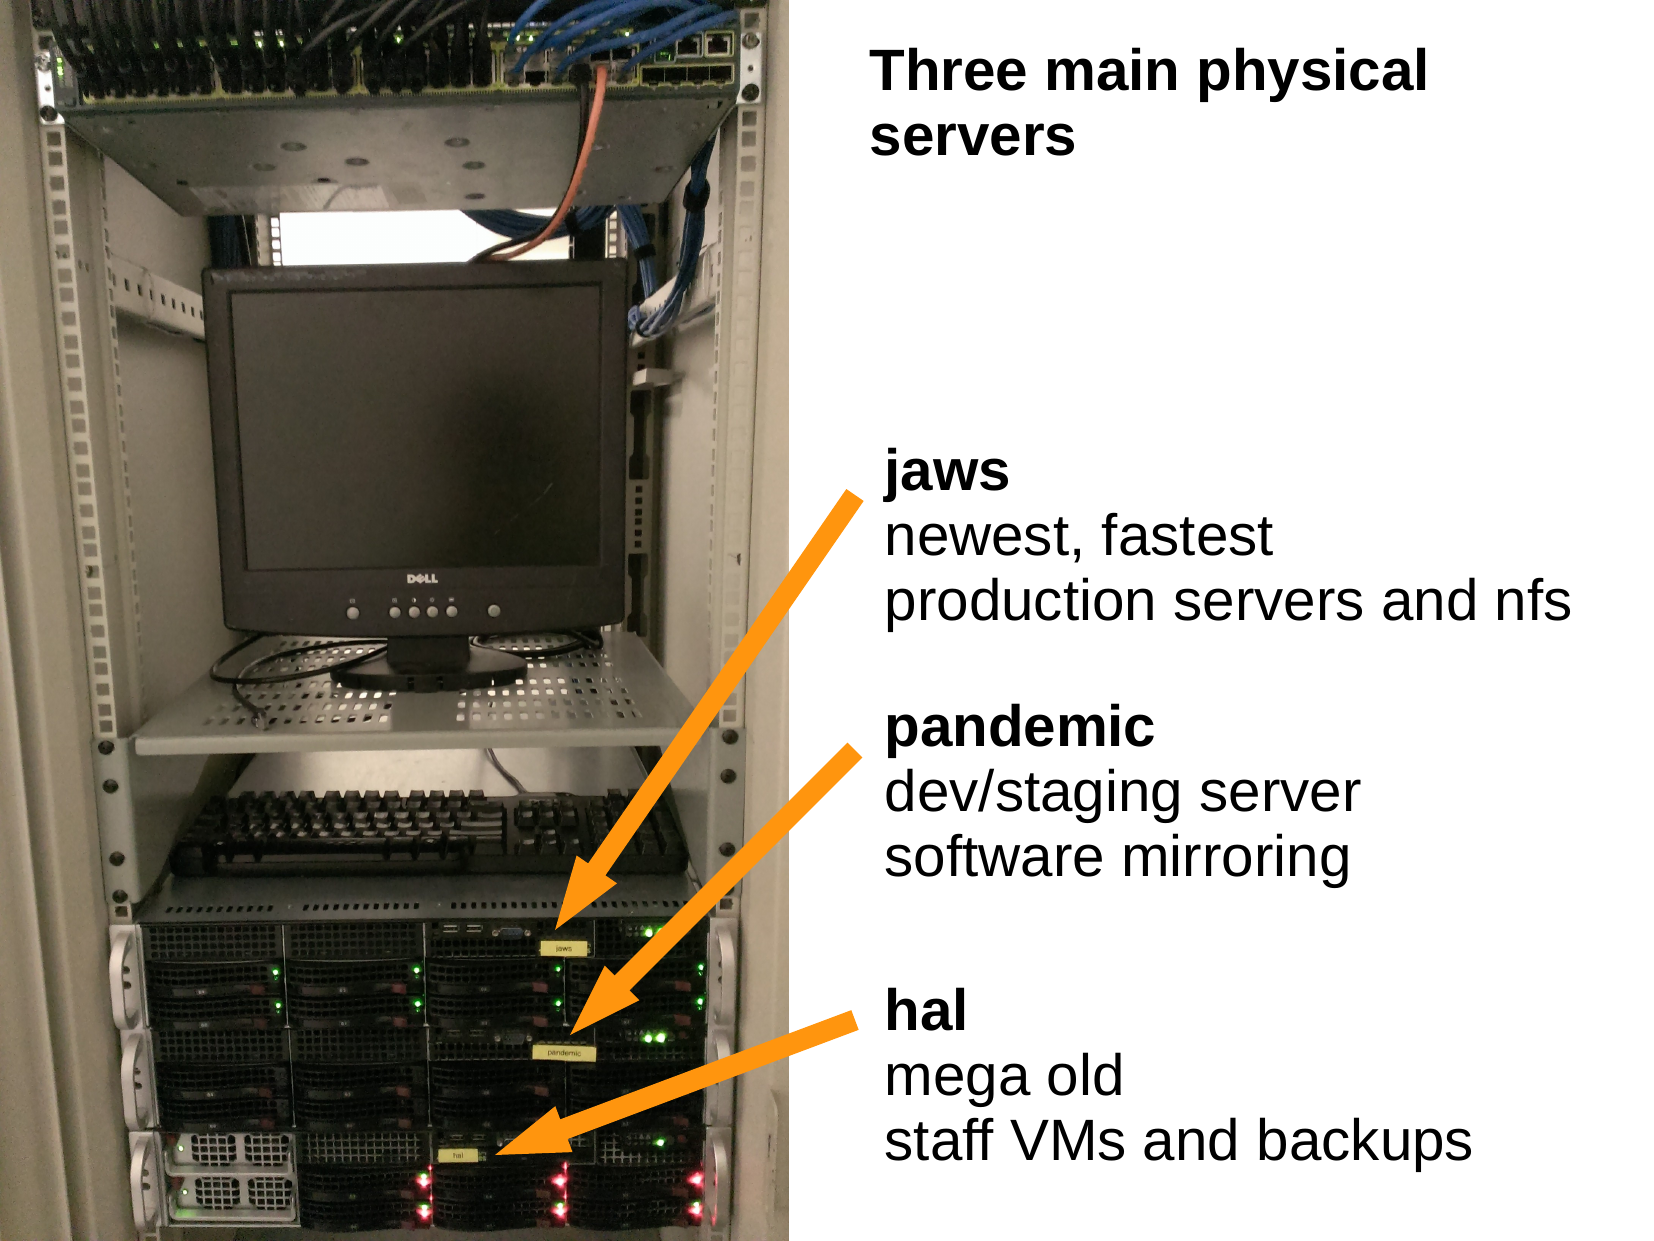

Three main physical servers
jaws
newest, fastest
production servers and nfs
pandemic
dev/staging server
software mirroring
hal
mega old
staff VMs and backups